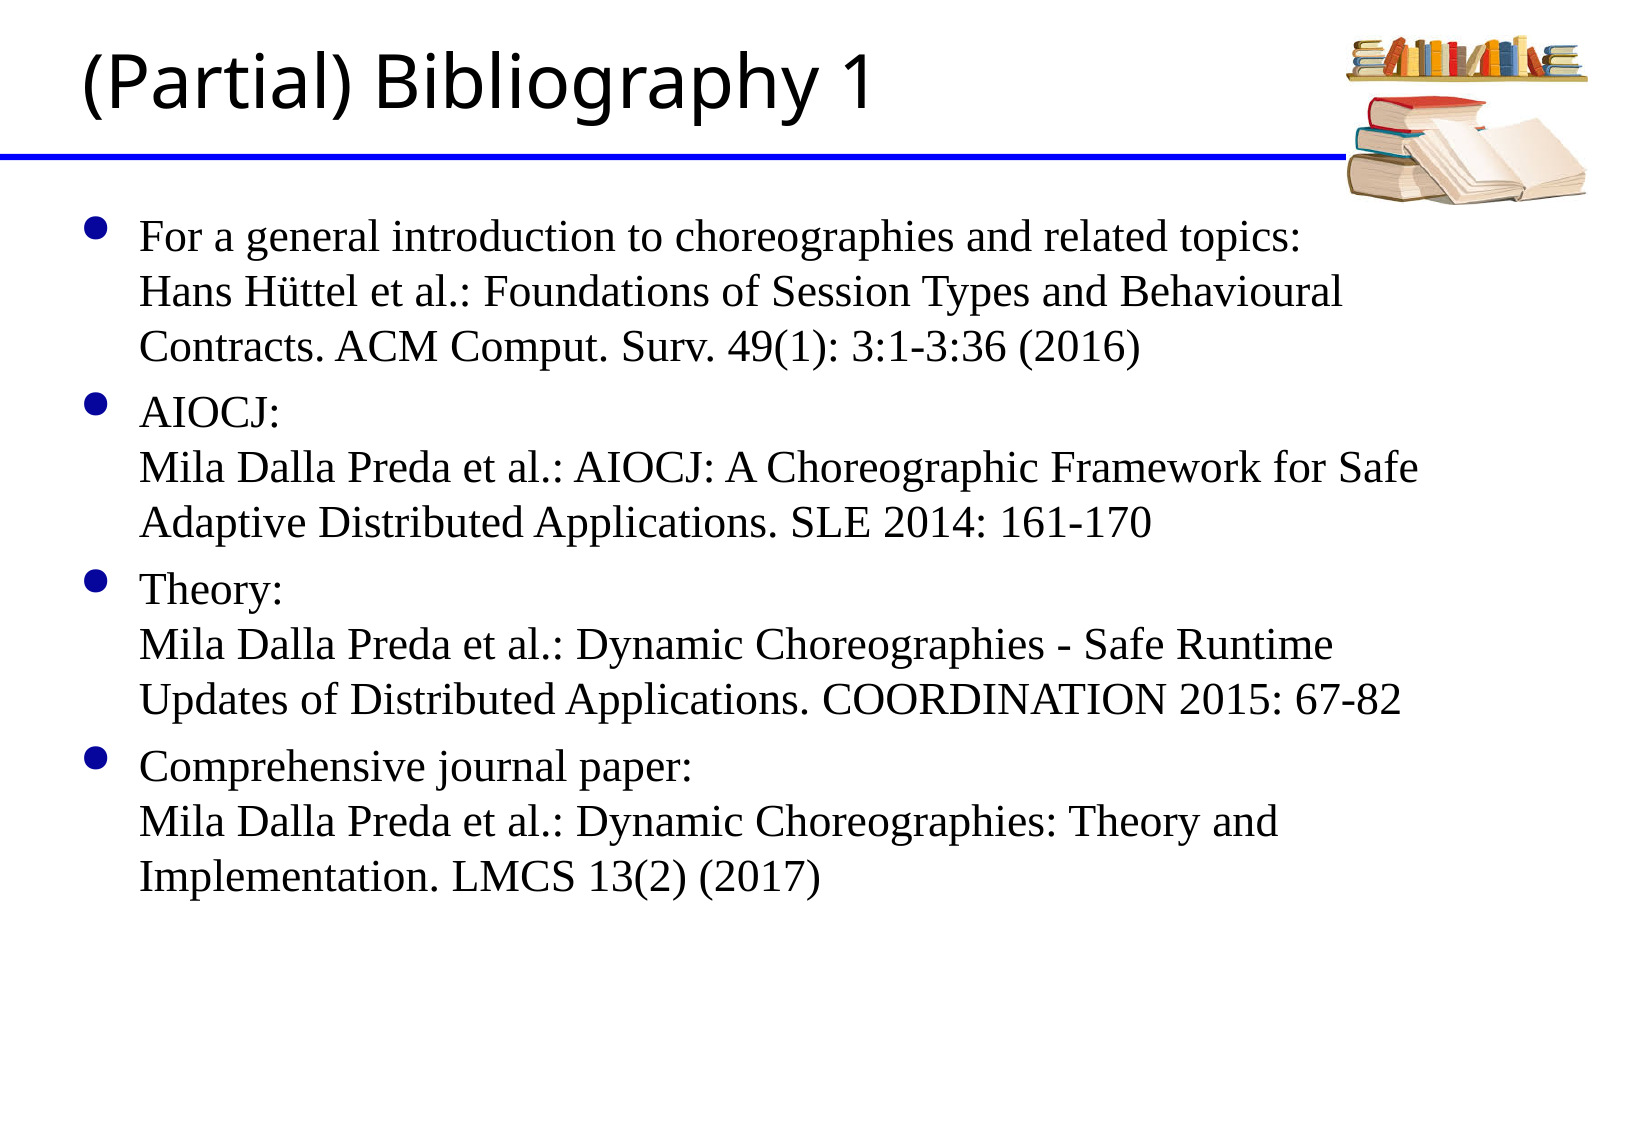

# (Partial) Bibliography 1
For a general introduction to choreographies and related topics:
Hans Hüttel et al.: Foundations of Session Types and Behavioural Contracts. ACM Comput. Surv. 49(1): 3:1-3:36 (2016)
AIOCJ:
Mila Dalla Preda et al.: AIOCJ: A Choreographic Framework for Safe Adaptive Distributed Applications. SLE 2014: 161-170
Theory:
Mila Dalla Preda et al.: Dynamic Choreographies - Safe Runtime Updates of Distributed Applications. COORDINATION 2015: 67-82
Comprehensive journal paper:
Mila Dalla Preda et al.: Dynamic Choreographies: Theory and Implementation. LMCS 13(2) (2017)